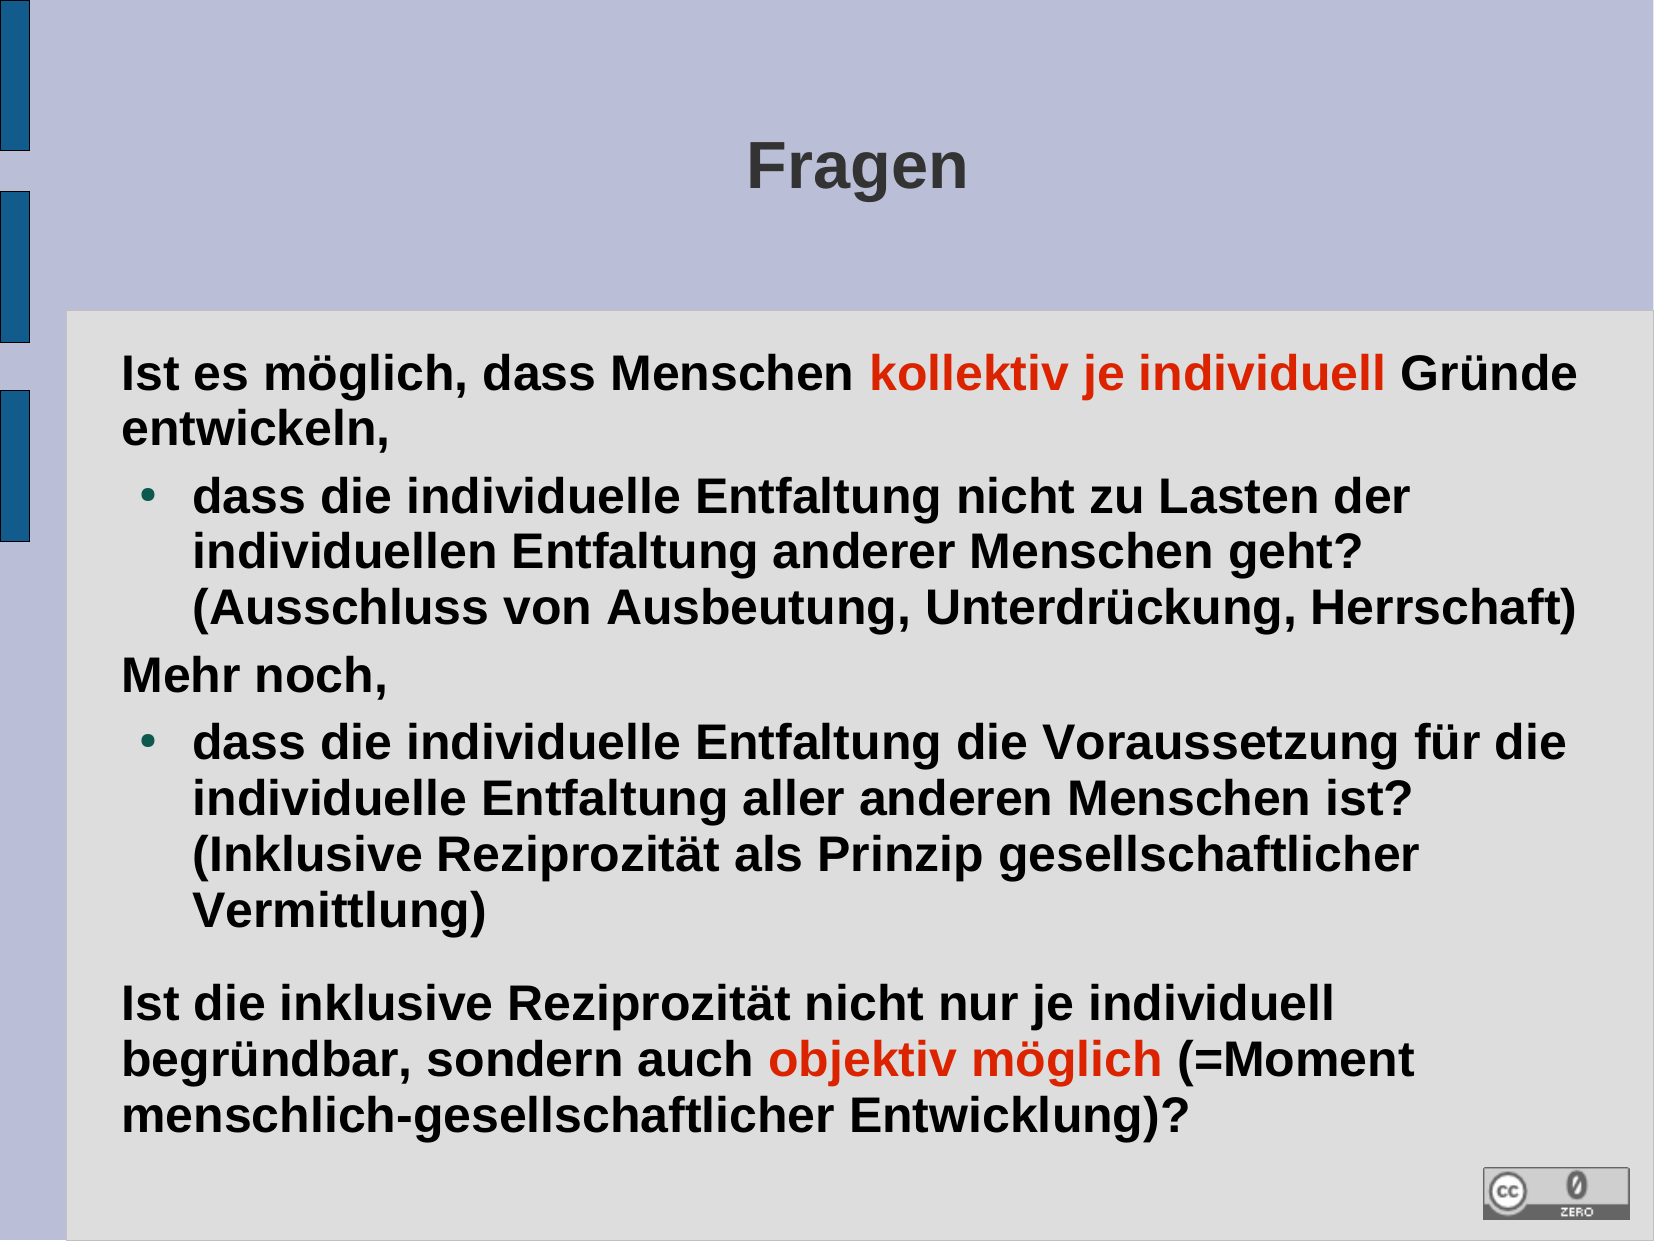

# Fragen
Ist es möglich, dass Menschen kollektiv je individuell Gründe entwickeln,
dass die individuelle Entfaltung nicht zu Lasten der individuellen Entfaltung anderer Menschen geht? (Ausschluss von Ausbeutung, Unterdrückung, Herrschaft)
Mehr noch,
dass die individuelle Entfaltung die Voraussetzung für die individuelle Entfaltung aller anderen Menschen ist? (Inklusive Reziprozität als Prinzip gesellschaftlicher Vermittlung)
Ist die inklusive Reziprozität nicht nur je individuell begründbar, sondern auch objektiv möglich (=Moment menschlich-gesellschaftlicher Entwicklung)?